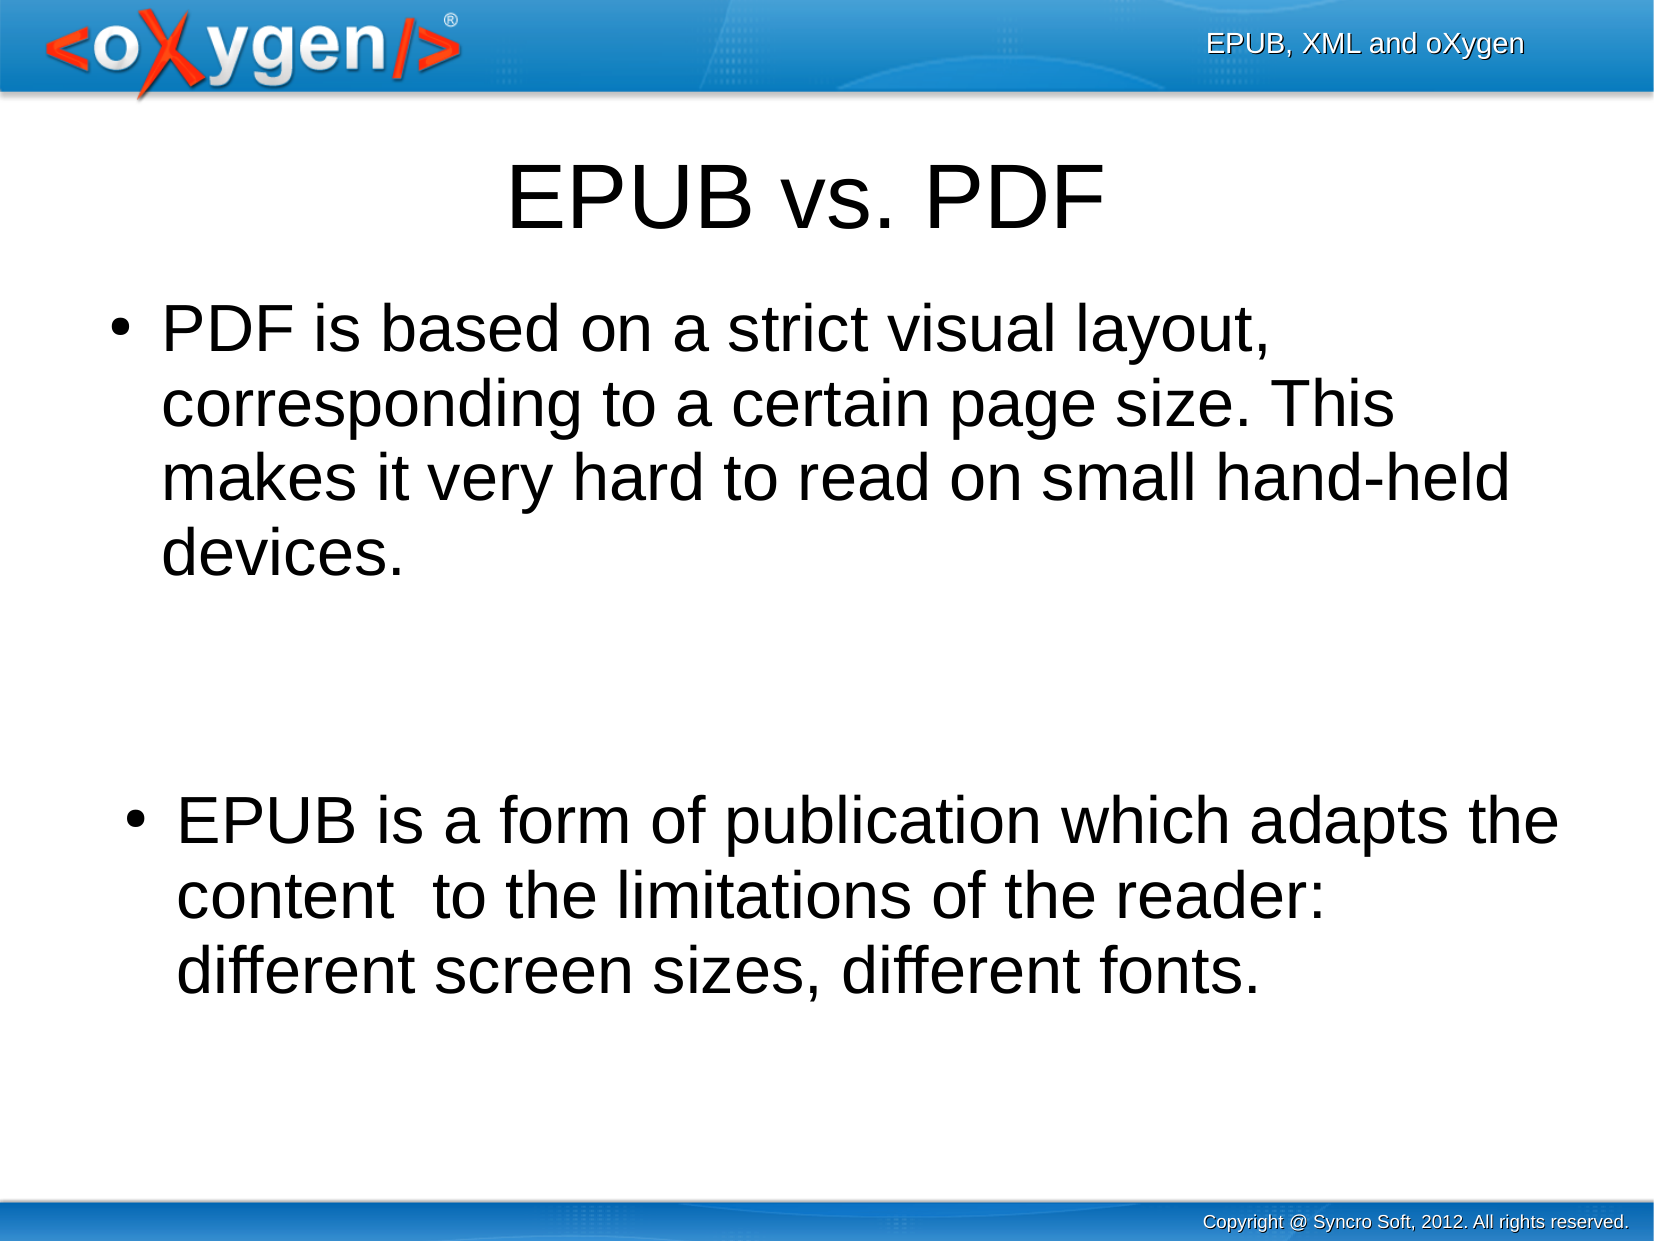

# EPUB vs. PDF
PDF is based on a strict visual layout, corresponding to a certain page size. This makes it very hard to read on small hand-held devices.
EPUB is a form of publication which adapts the content to the limitations of the reader: different screen sizes, different fonts.